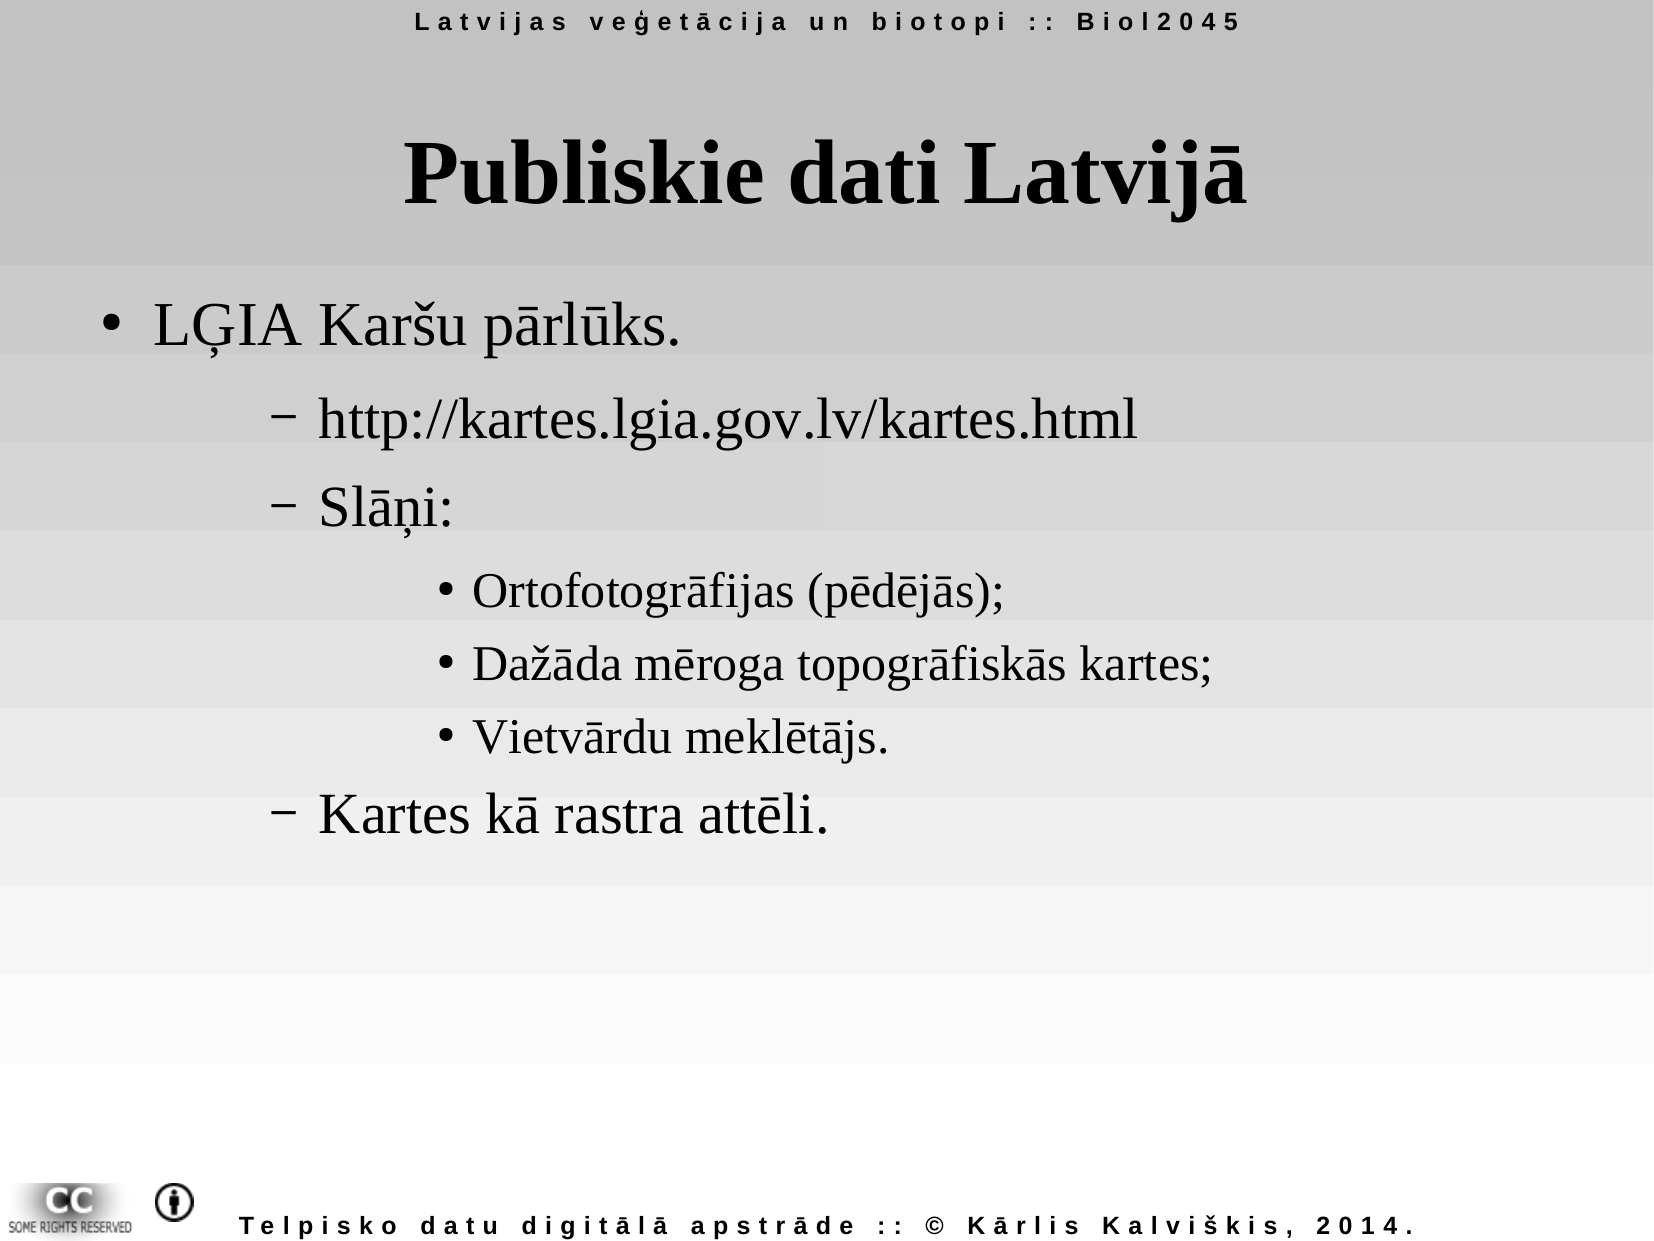

# Publiskie dati Latvijā
LĢIA Karšu pārlūks.
http://kartes.lgia.gov.lv/kartes.html
Slāņi:
Ortofotogrāfijas (pēdējās);
Dažāda mēroga topogrāfiskās kartes;
Vietvārdu meklētājs.
Kartes kā rastra attēli.